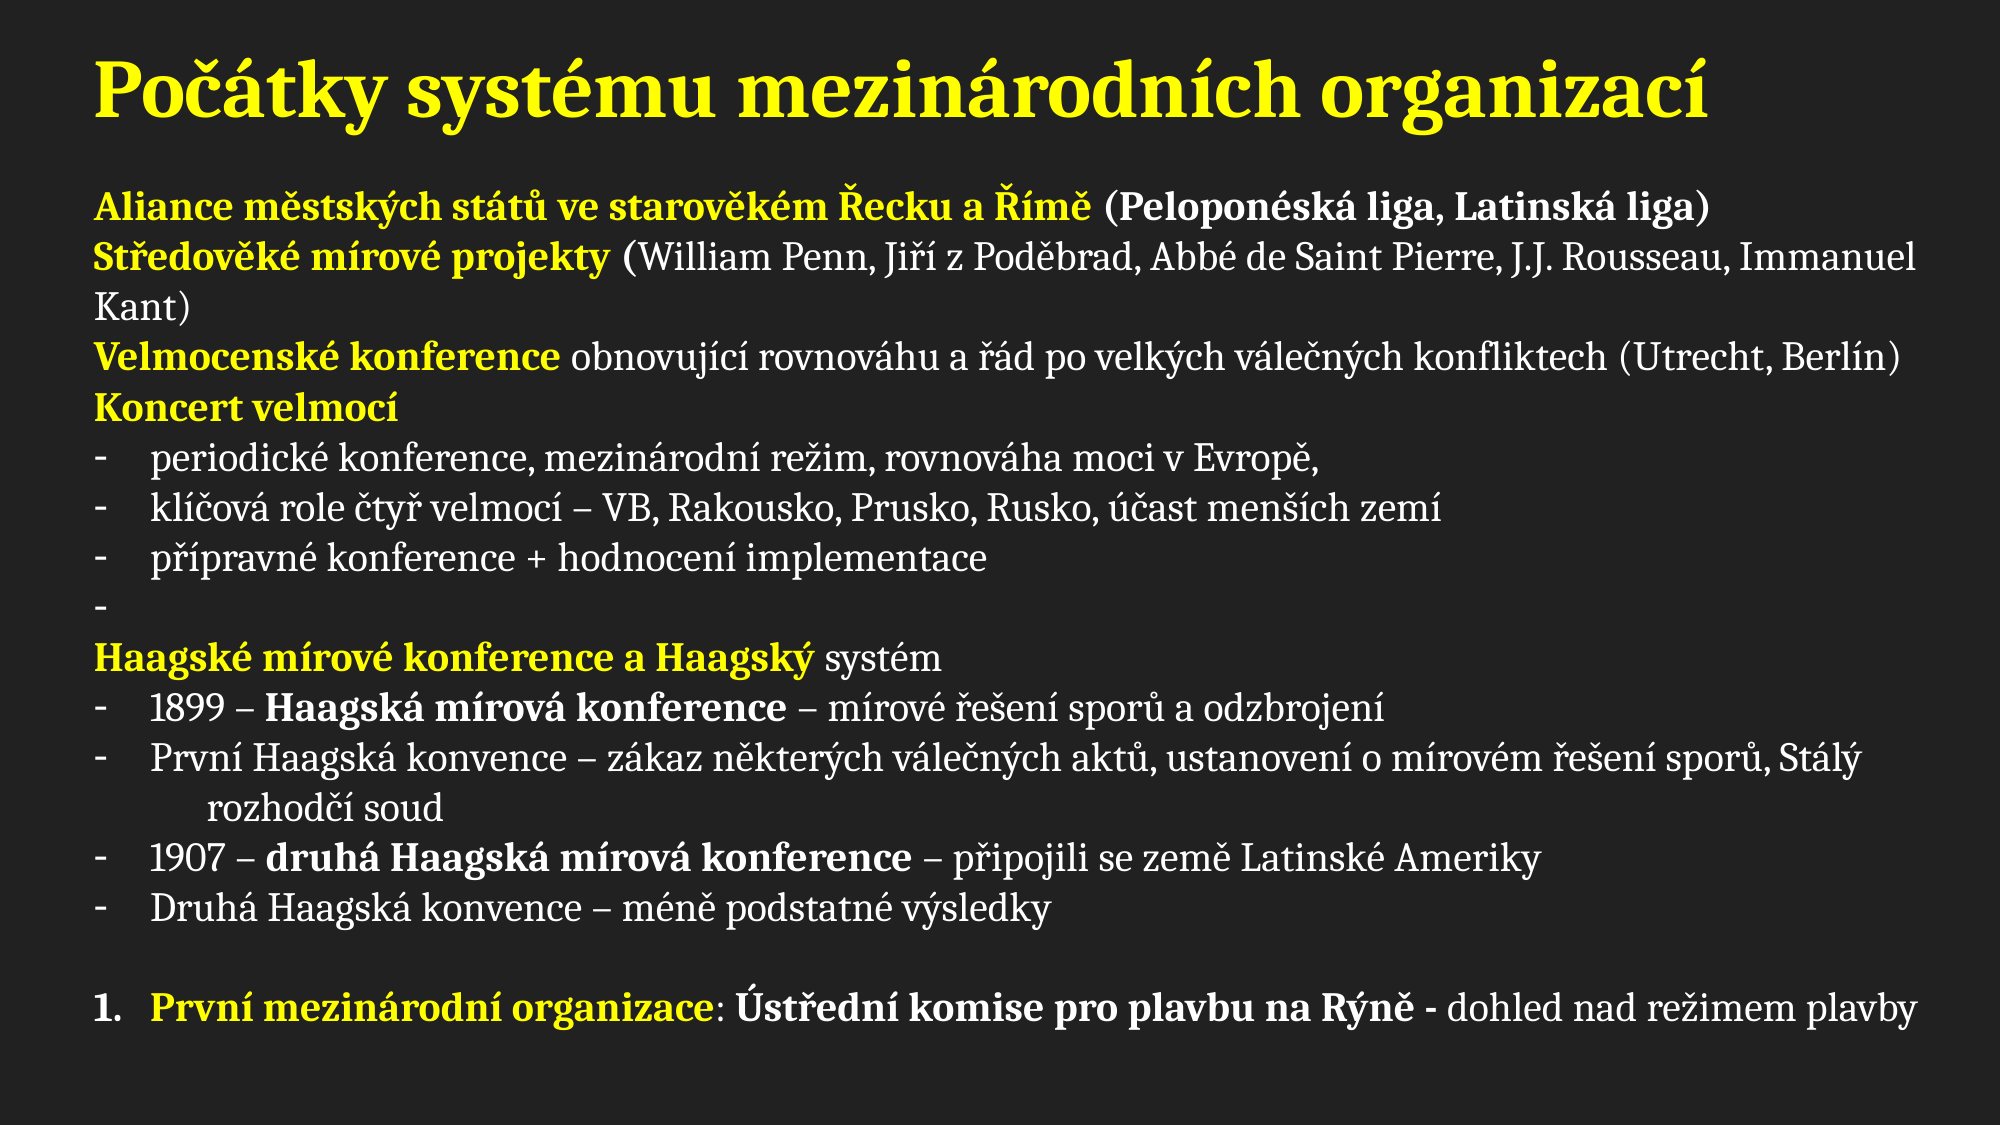

Počátky systému mezinárodních organizací
Aliance městských států ve starověkém Řecku a Římě (Peloponéská liga, Latinská liga)
Středověké mírové projekty (William Penn, Jiří z Poděbrad, Abbé de Saint Pierre, J.J. Rousseau, Immanuel Kant)
Velmocenské konference obnovující rovnováhu a řád po velkých válečných konfliktech (Utrecht, Berlín)
Koncert velmocí
periodické konference, mezinárodní režim, rovnováha moci v Evropě,
klíčová role čtyř velmocí – VB, Rakousko, Prusko, Rusko, účast menších zemí
přípravné konference + hodnocení implementace
Haagské mírové konference a Haagský systém
1899 – Haagská mírová konference – mírové řešení sporů a odzbrojení
První Haagská konvence – zákaz některých válečných aktů, ustanovení o mírovém řešení sporů, Stálý rozhodčí soud
1907 – druhá Haagská mírová konference – připojili se země Latinské Ameriky
Druhá Haagská konvence – méně podstatné výsledky
První mezinárodní organizace: Ústřední komise pro plavbu na Rýně - dohled nad režimem plavby